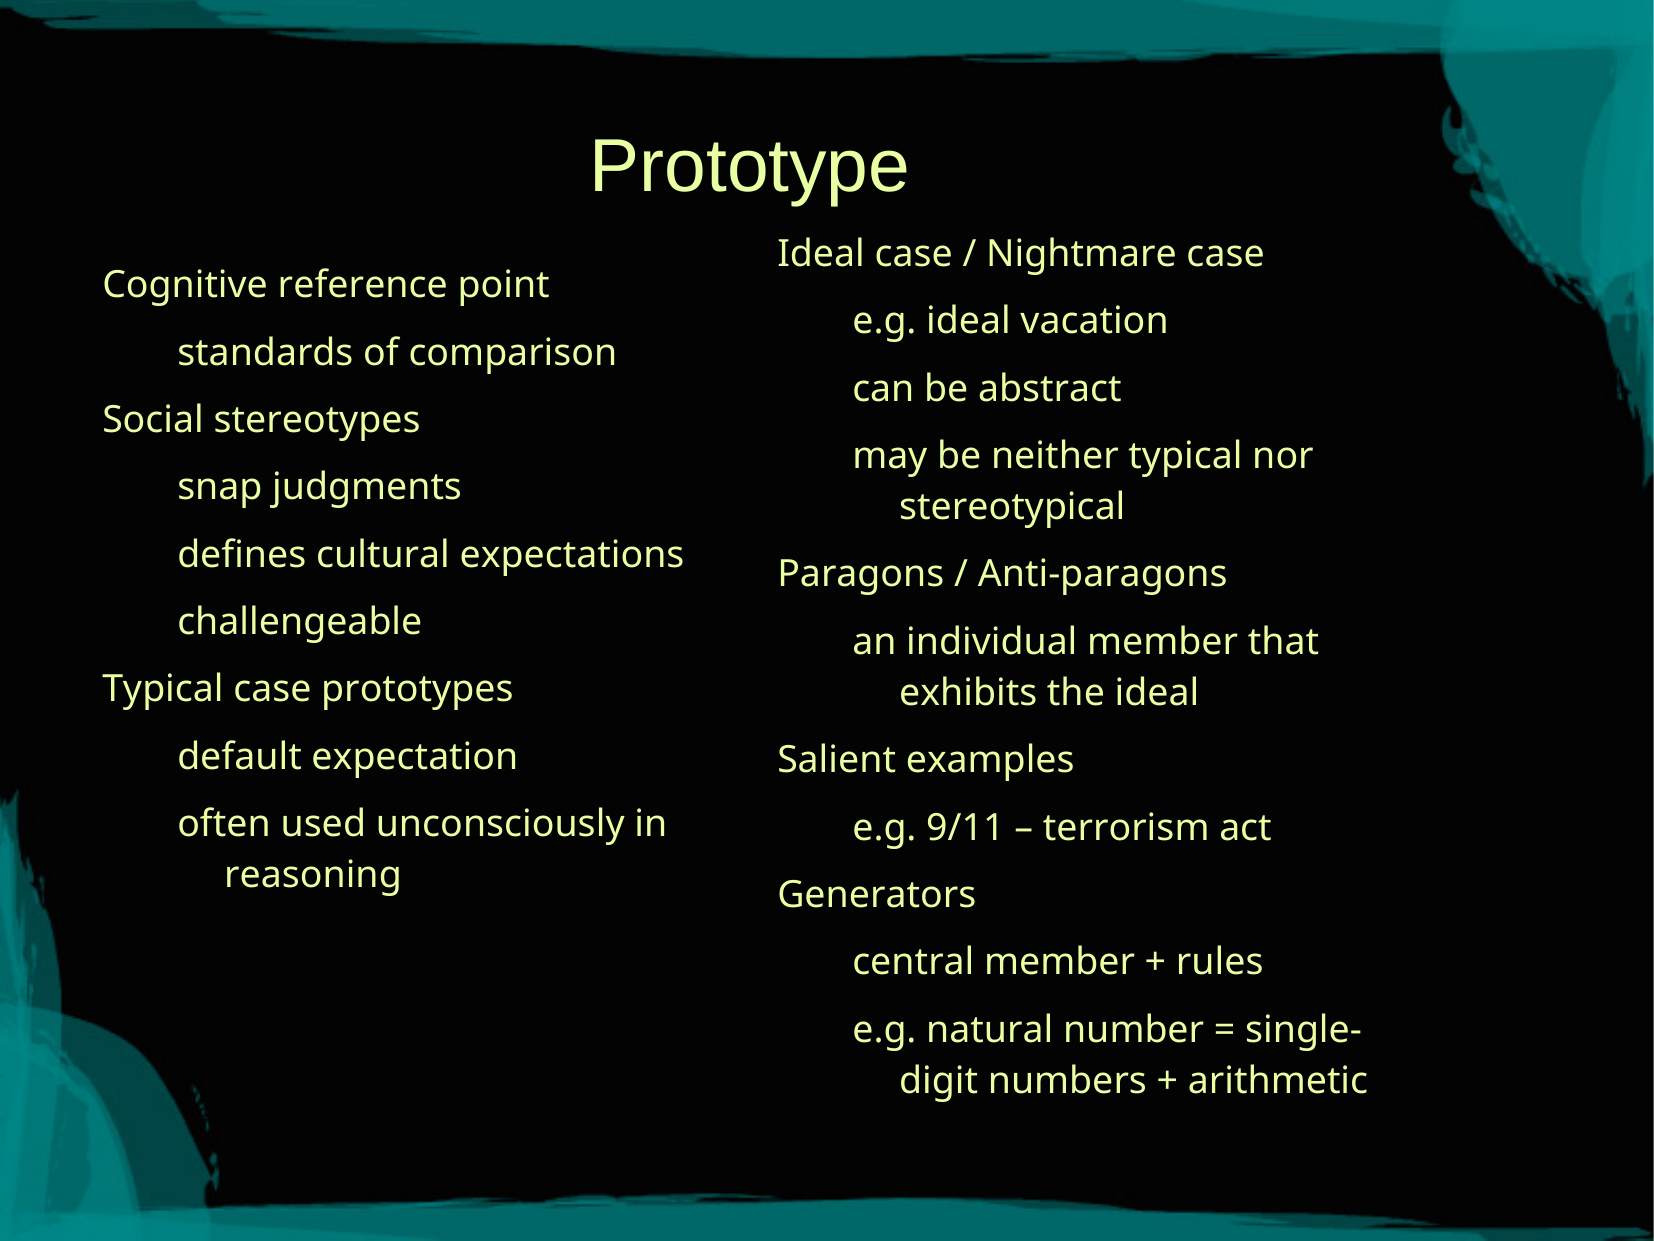

# Prototype
Ideal case / Nightmare case
e.g. ideal vacation
can be abstract
may be neither typical nor stereotypical
Paragons / Anti-paragons
an individual member that exhibits the ideal
Salient examples
e.g. 9/11 – terrorism act
Generators
central member + rules
e.g. natural number = single-digit numbers + arithmetic
Cognitive reference point
standards of comparison
Social stereotypes
snap judgments
defines cultural expectations
challengeable
Typical case prototypes
default expectation
often used unconsciously in reasoning